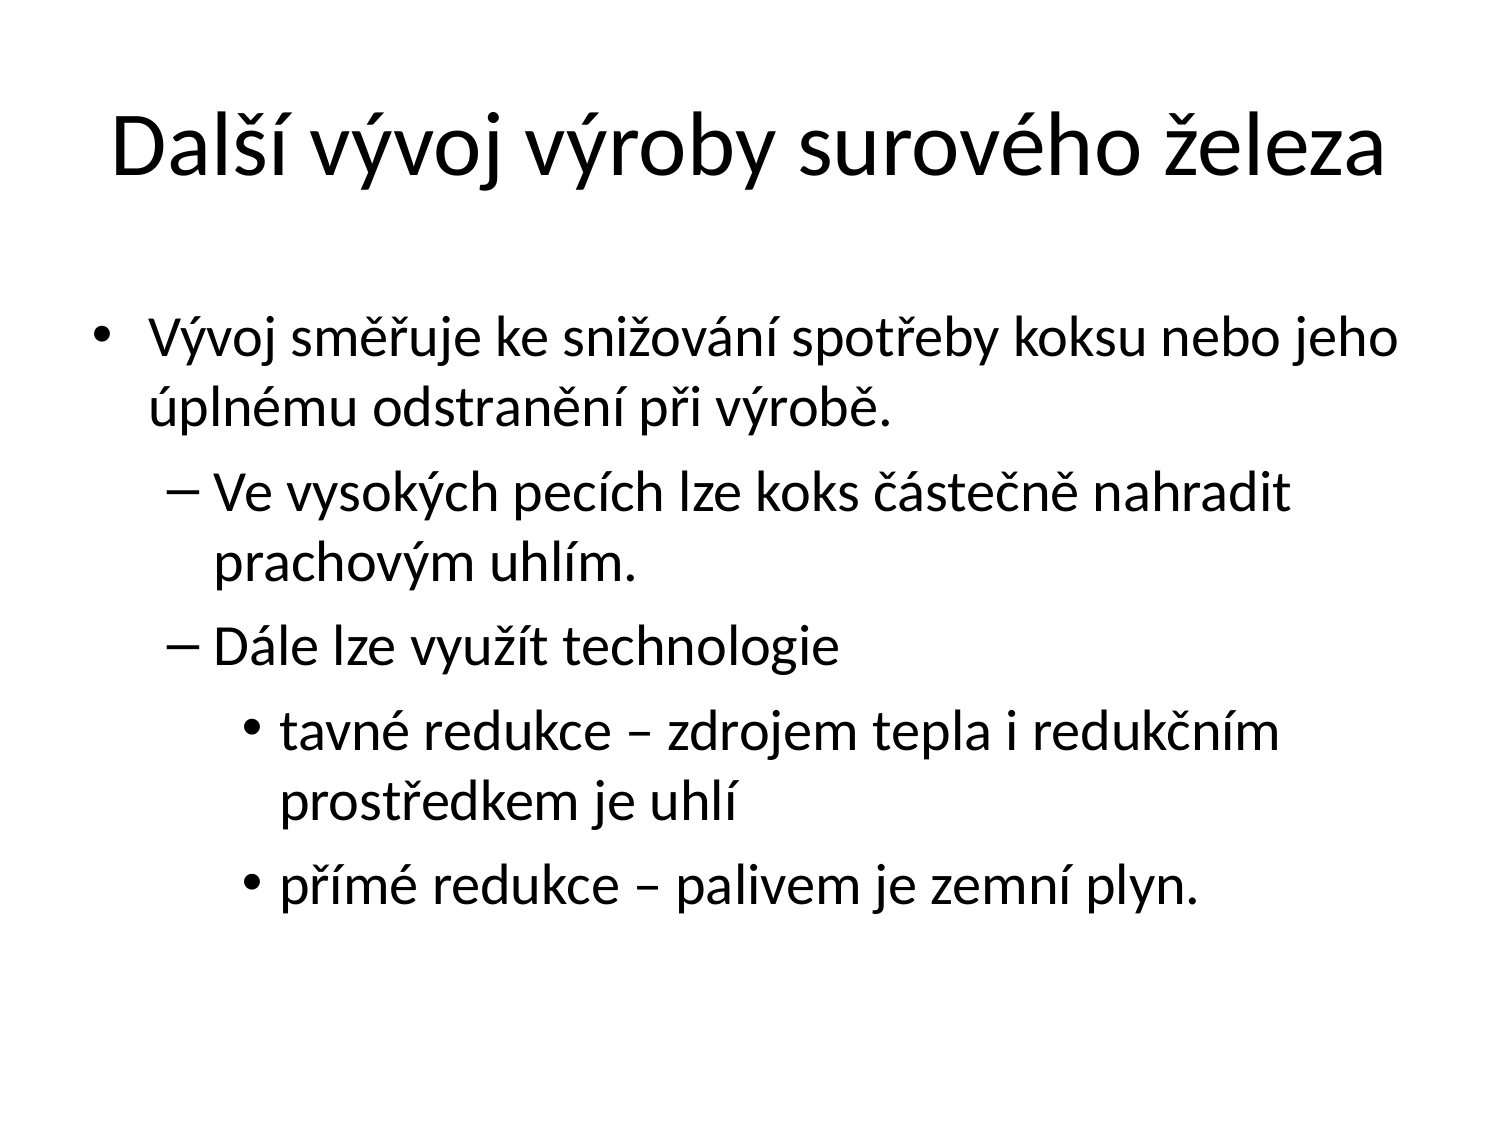

# Další vývoj výroby surového železa
Vývoj směřuje ke snižování spotřeby koksu nebo jeho úplnému odstranění při výrobě.
Ve vysokých pecích lze koks částečně nahradit prachovým uhlím.
Dále lze využít technologie
tavné redukce – zdrojem tepla i redukčním prostředkem je uhlí
přímé redukce – palivem je zemní plyn.